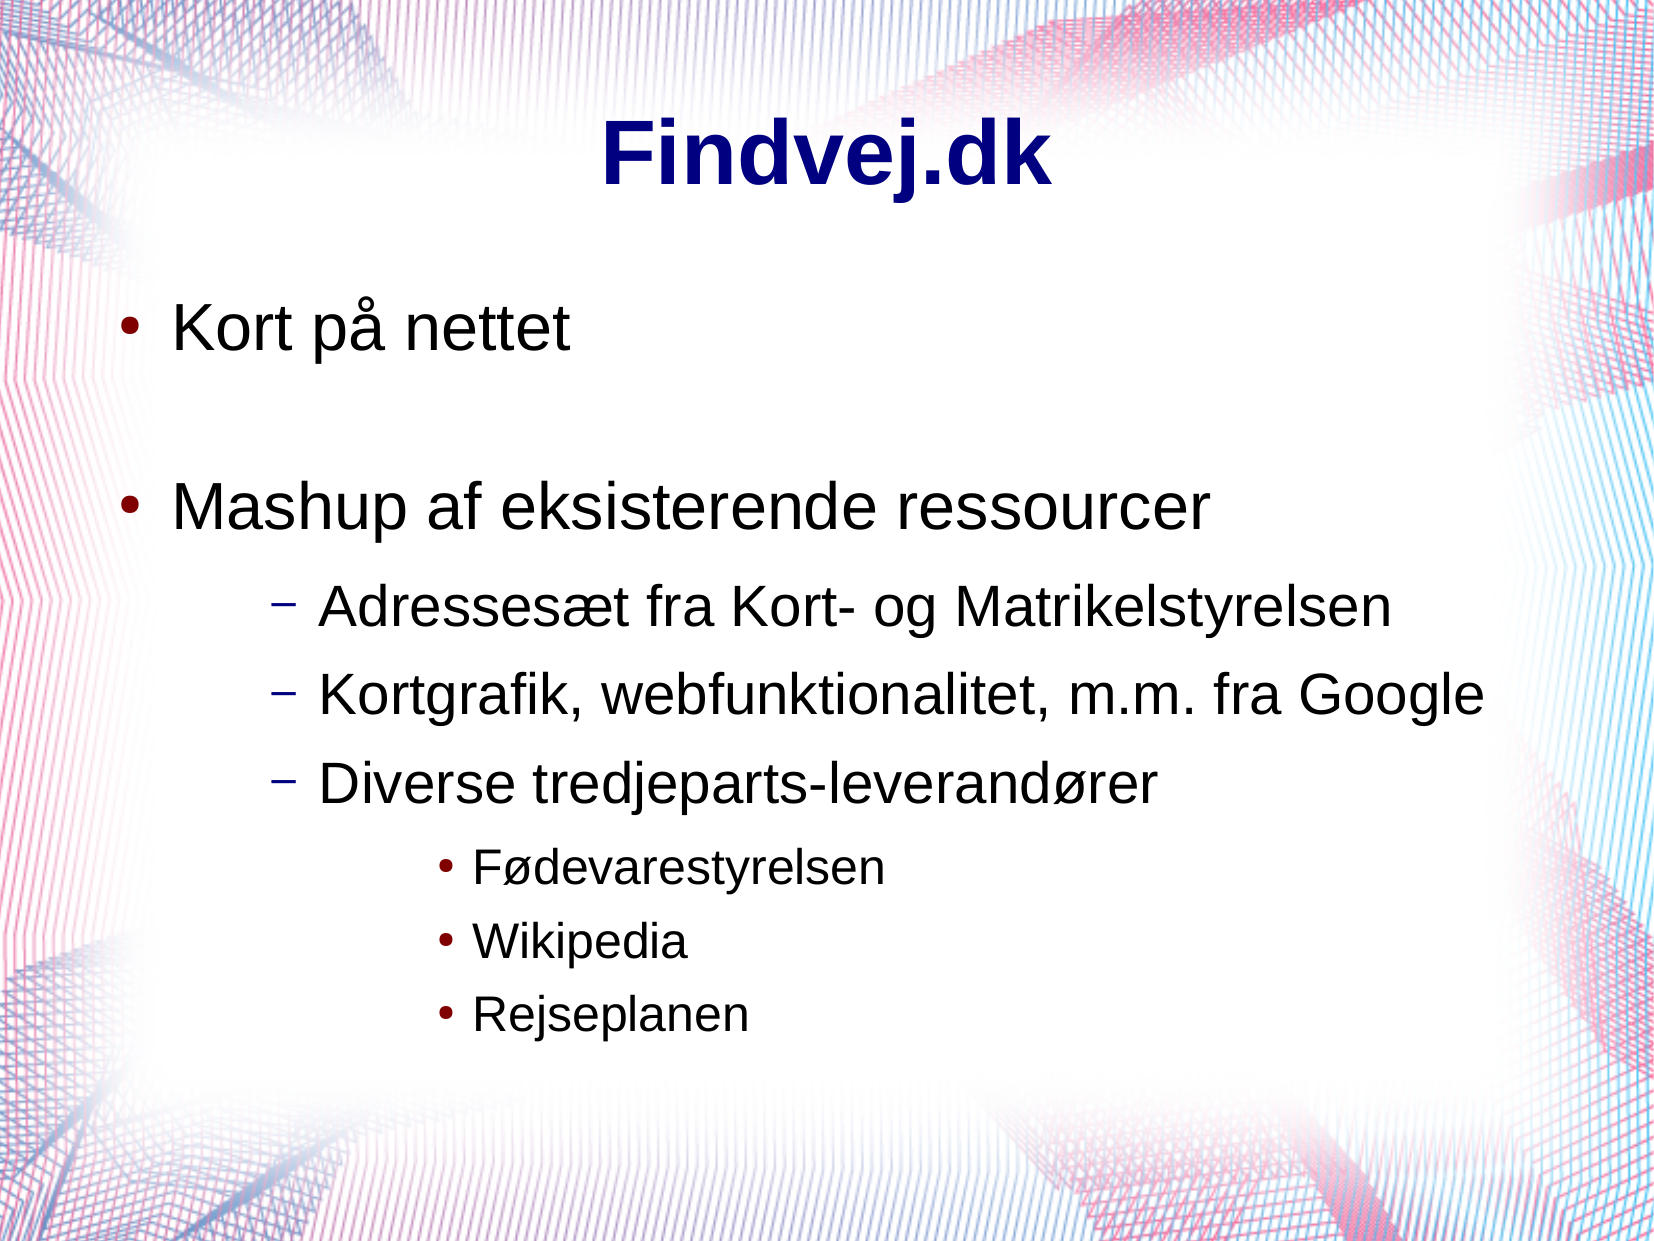

# Findvej.dk
Kort på nettet
Mashup af eksisterende ressourcer
Adressesæt fra Kort- og Matrikelstyrelsen
Kortgrafik, webfunktionalitet, m.m. fra Google
Diverse tredjeparts-leverandører
Fødevarestyrelsen
Wikipedia
Rejseplanen